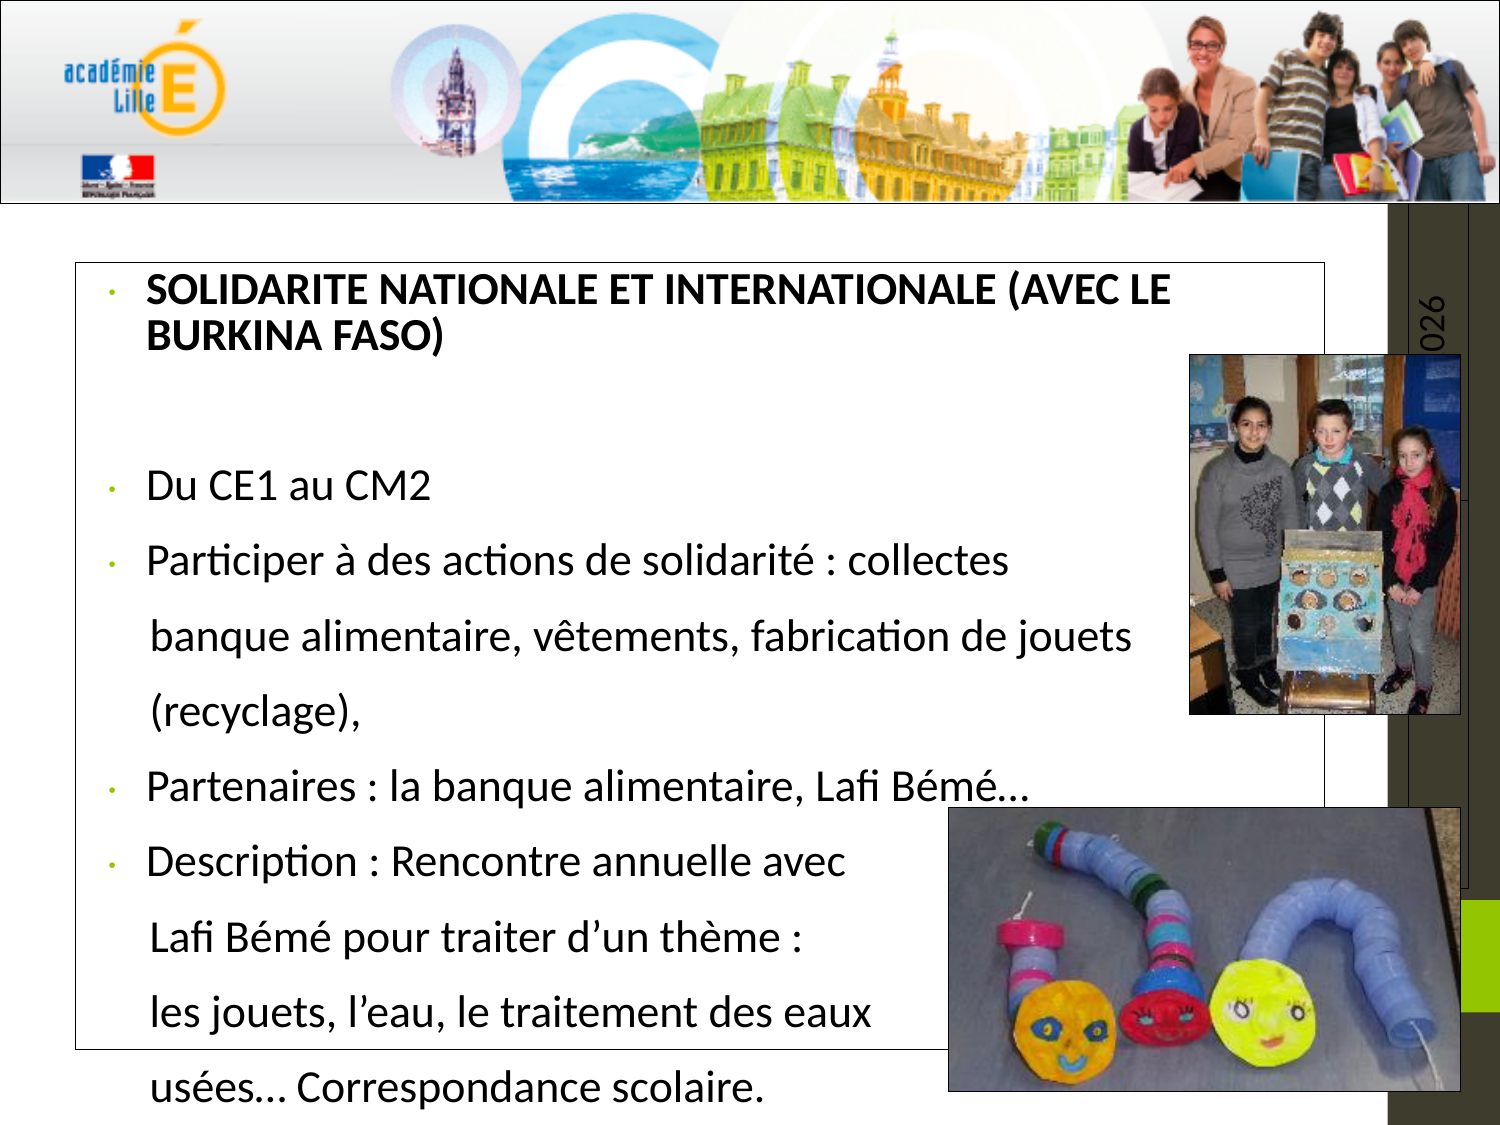

# SOLIDARITE NATIONALE ET INTERNATIONALE (AVEC LE BURKINA FASO)
Du CE1 au CM2
Participer à des actions de solidarité : collectes
 banque alimentaire, vêtements, fabrication de jouets
 (recyclage),
Partenaires : la banque alimentaire, Lafi Bémé…
Description : Rencontre annuelle avec
 Lafi Bémé pour traiter d’un thème :
 les jouets, l’eau, le traitement des eaux
 usées… Correspondance scolaire.